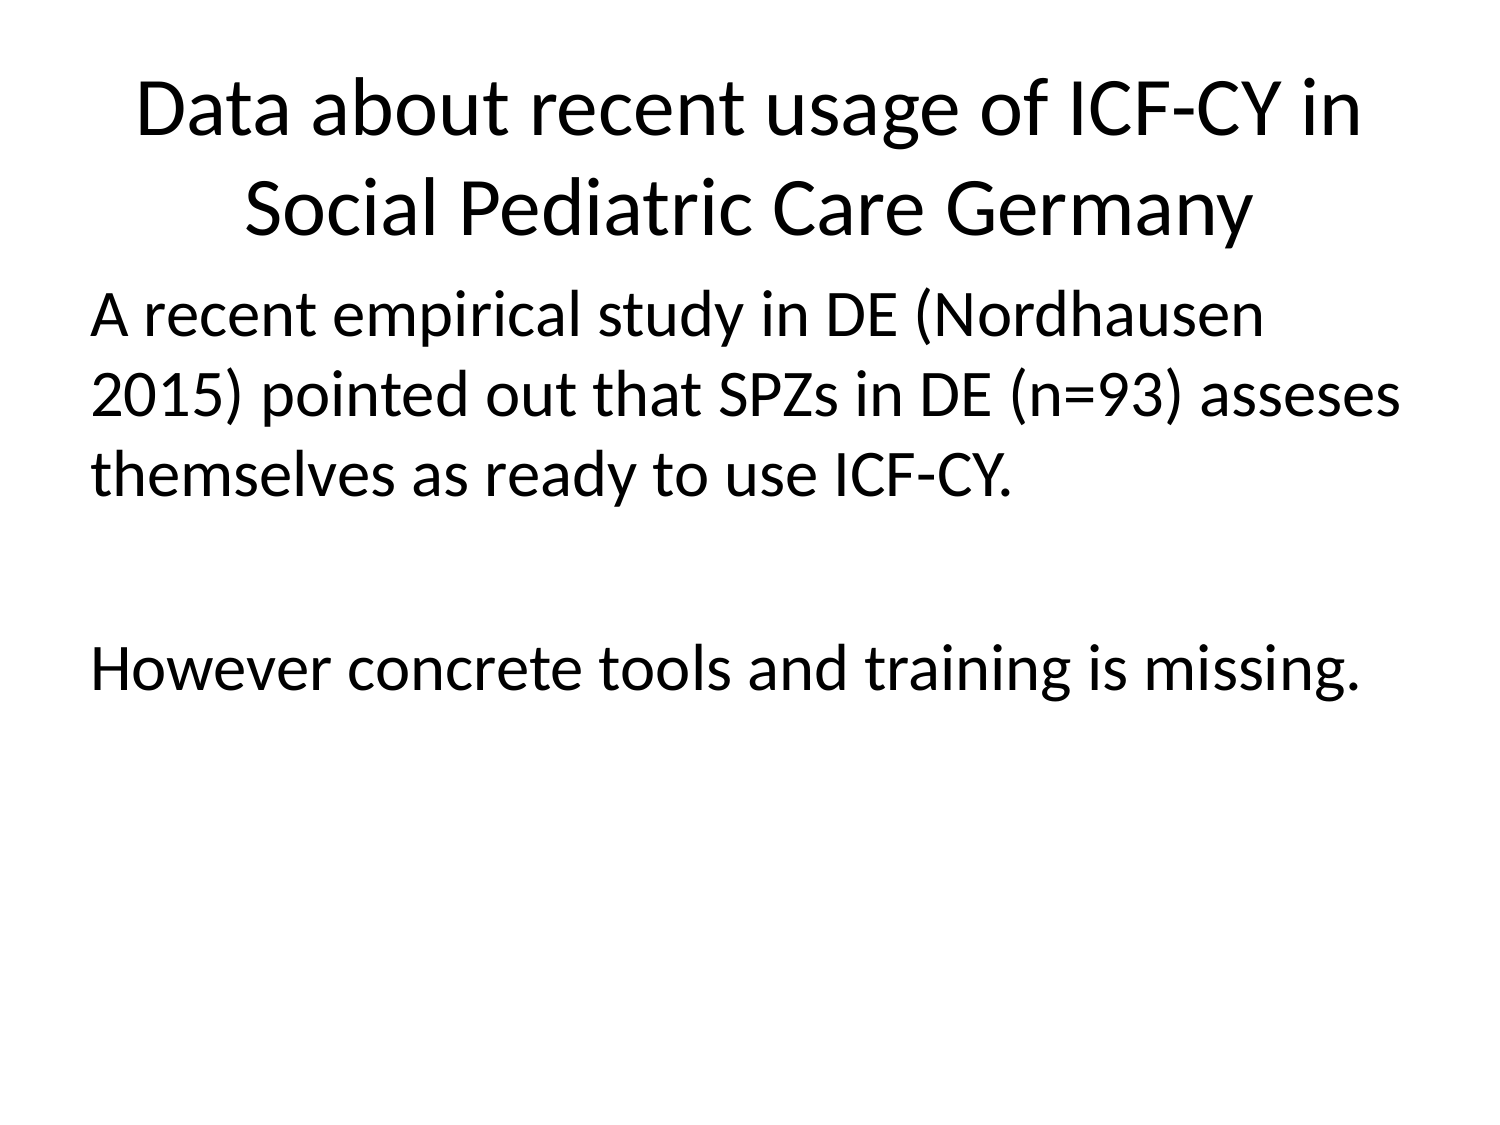

# Data about recent usage of ICF-CY in Social Pediatric Care Germany
A recent empirical study in DE (Nordhausen 2015) pointed out that SPZs in DE (n=93) asseses themselves as ready to use ICF-CY.
However concrete tools and training is missing.